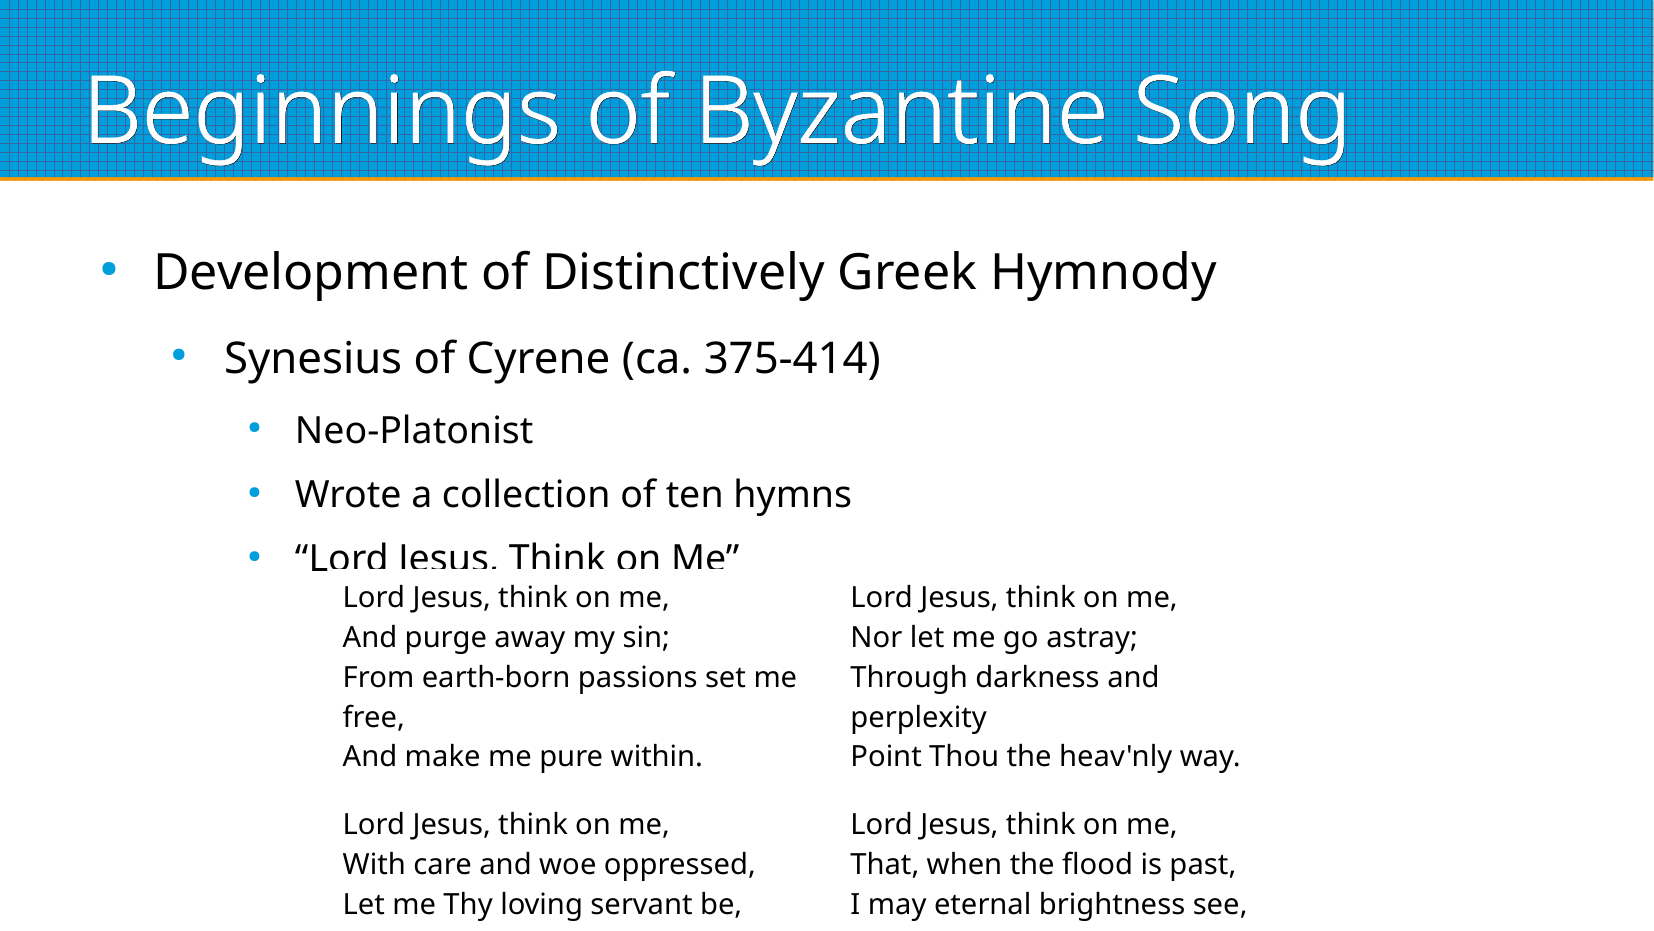

# Beginnings of Byzantine Song
Development of Distinctively Greek Hymnody
Synesius of Cyrene (ca. 375-414)
Neo-Platonist
Wrote a collection of ten hymns
“Lord Jesus, Think on Me”
| Lord Jesus, think on me, And purge away my sin; From earth-born passions set me free, And make me pure within. Lord Jesus, think on me, With care and woe oppressed, Let me Thy loving servant be, And taste Thy promised rest. | Lord Jesus, think on me, Nor let me go astray; Through darkness and perplexity Point Thou the heav'nly way. Lord Jesus, think on me, That, when the flood is past, I may eternal brightness see, And share Thy joy at last. |
| --- | --- |